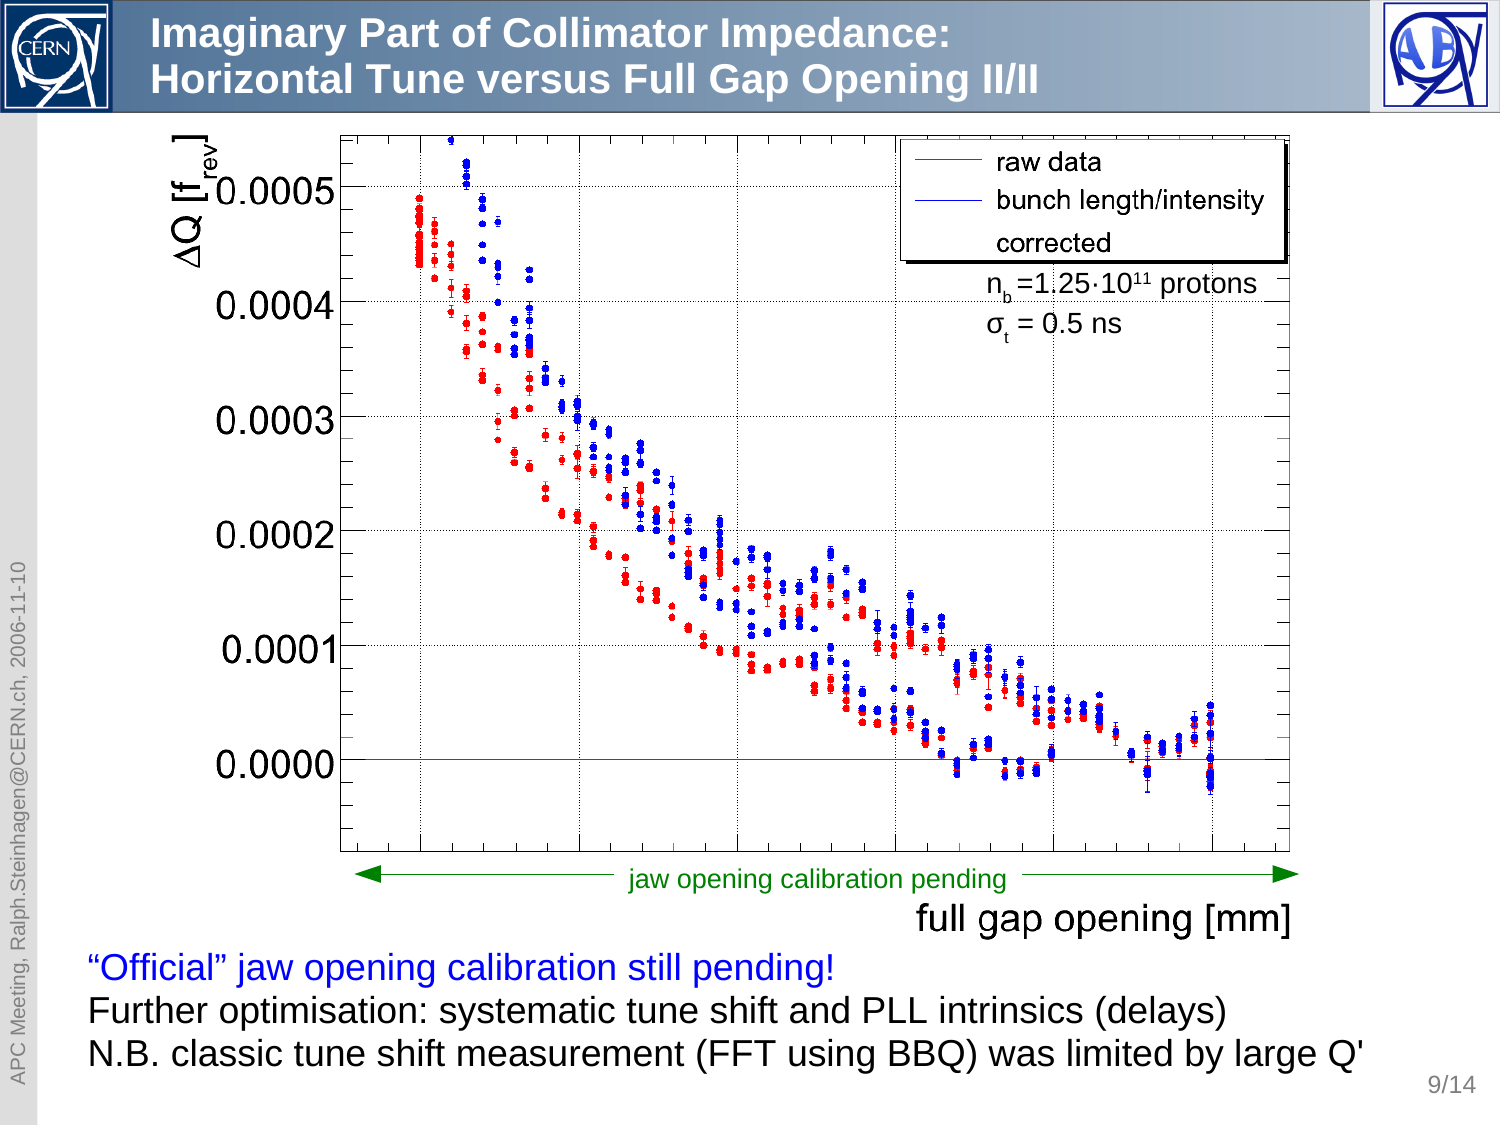

# Imaginary Part of Collimator Impedance: Horizontal Tune versus Full Gap Opening II/II
nb =1.25·1011 protons
σt = 0.5 ns
jaw opening calibration pending
“Official” jaw opening calibration still pending!
Further optimisation: systematic tune shift and PLL intrinsics (delays)
N.B. classic tune shift measurement (FFT using BBQ) was limited by large Q'